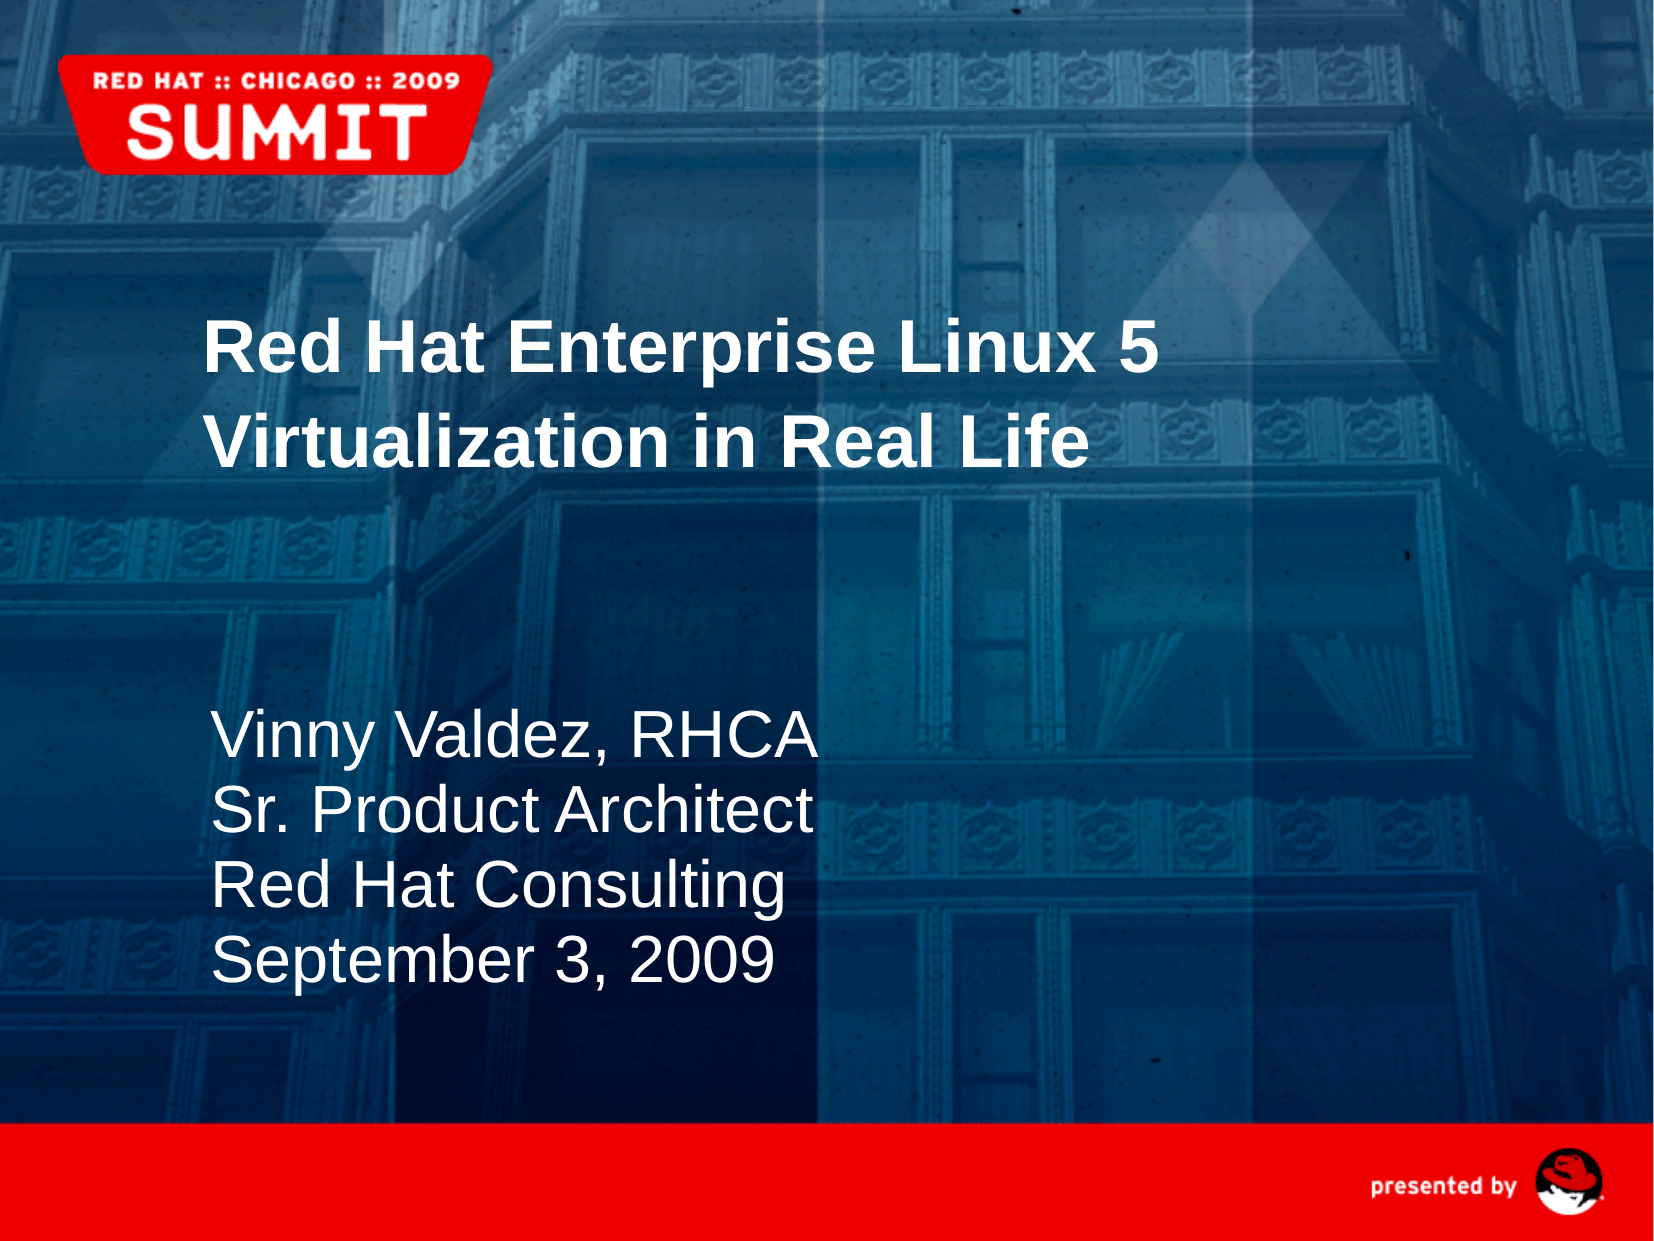

Red Hat Enterprise Linux 5
Virtualization in Real Life
Vinny Valdez, RHCA
Sr. Product Architect
Red Hat Consulting
September 3, 2009